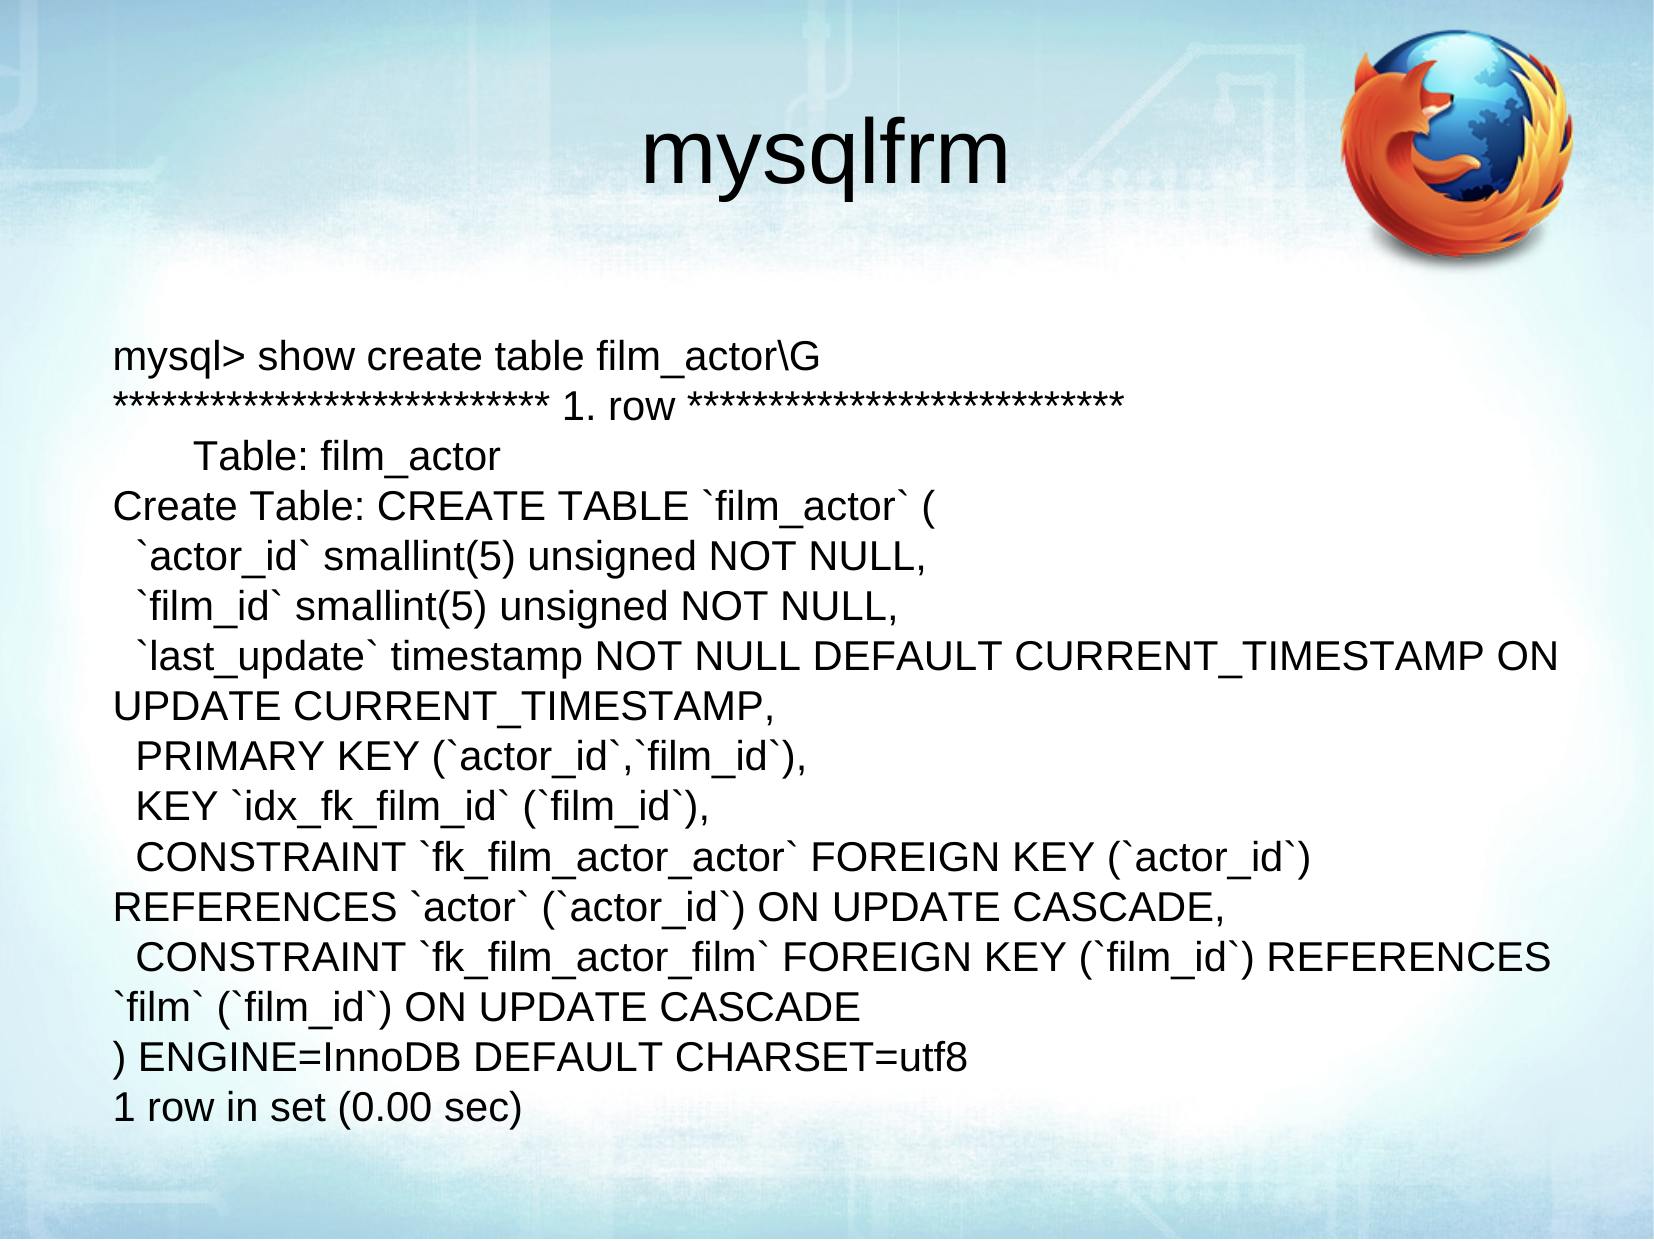

# mysqlfrm
mysql> show create table film_actor\G
*************************** 1. row ***************************
 Table: film_actor
Create Table: CREATE TABLE `film_actor` (
 `actor_id` smallint(5) unsigned NOT NULL,
 `film_id` smallint(5) unsigned NOT NULL,
 `last_update` timestamp NOT NULL DEFAULT CURRENT_TIMESTAMP ON UPDATE CURRENT_TIMESTAMP,
 PRIMARY KEY (`actor_id`,`film_id`),
 KEY `idx_fk_film_id` (`film_id`),
 CONSTRAINT `fk_film_actor_actor` FOREIGN KEY (`actor_id`) REFERENCES `actor` (`actor_id`) ON UPDATE CASCADE,
 CONSTRAINT `fk_film_actor_film` FOREIGN KEY (`film_id`) REFERENCES `film` (`film_id`) ON UPDATE CASCADE
) ENGINE=InnoDB DEFAULT CHARSET=utf8
1 row in set (0.00 sec)